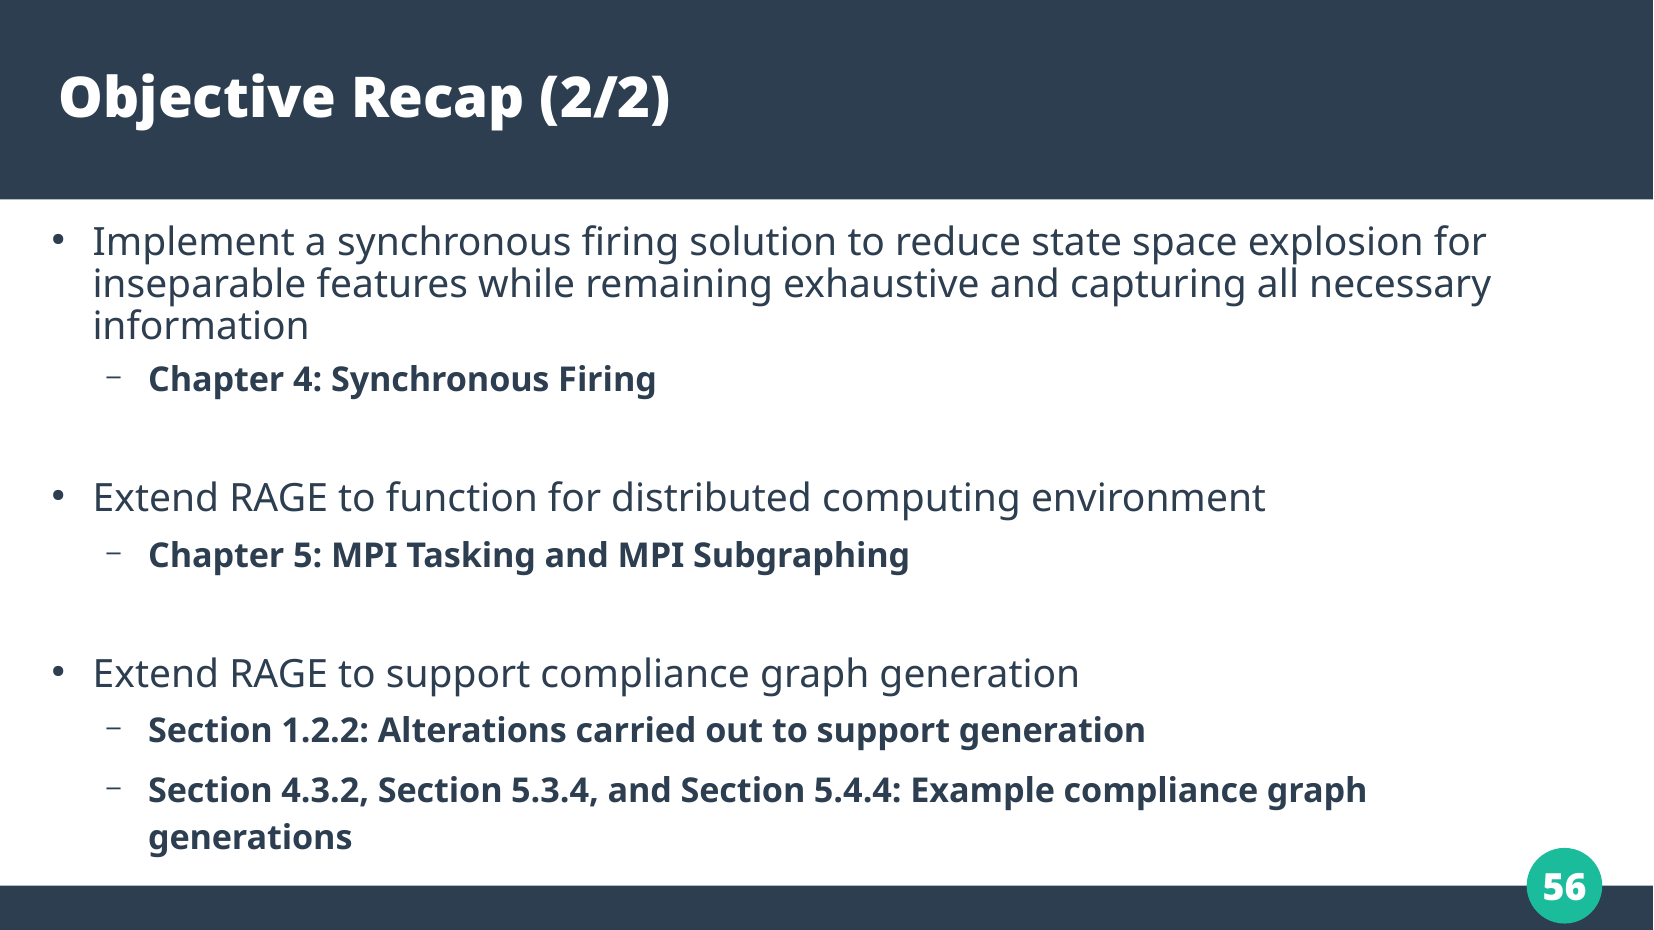

# Objective Recap (2/2)
Implement a synchronous firing solution to reduce state space explosion for inseparable features while remaining exhaustive and capturing all necessary information
Chapter 4: Synchronous Firing
Extend RAGE to function for distributed computing environment
Chapter 5: MPI Tasking and MPI Subgraphing
Extend RAGE to support compliance graph generation
Section 1.2.2: Alterations carried out to support generation
Section 4.3.2, Section 5.3.4, and Section 5.4.4: Example compliance graph generations